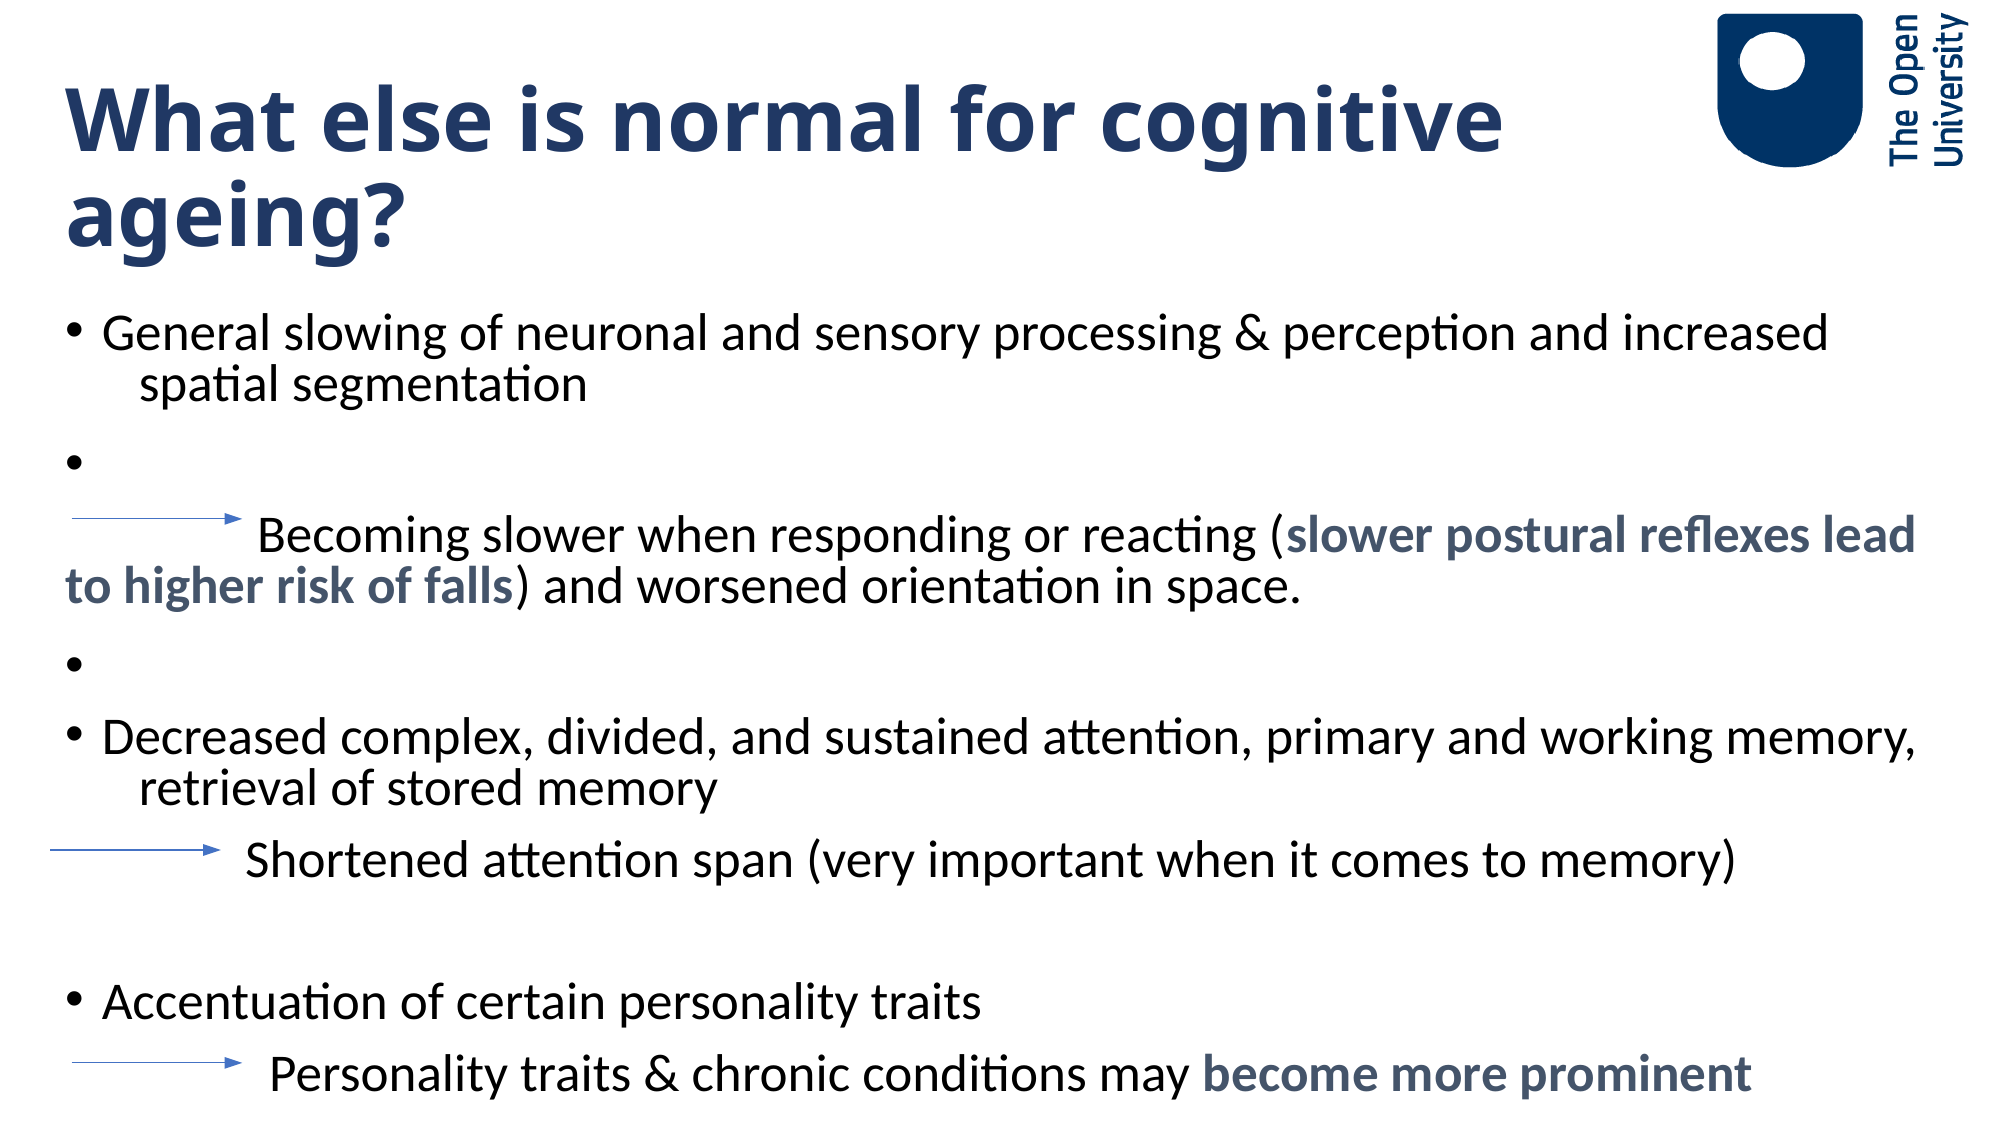

# What else is normal for cognitive ageing?
General slowing of neuronal and sensory processing & perception and increased spatial segmentation
 Becoming slower when responding or reacting (slower postural reflexes lead to higher risk of falls) and worsened orientation in space.
Decreased complex, divided, and sustained attention, primary and working memory, retrieval of stored memory
 Shortened attention span (very important when it comes to memory)
Accentuation of certain personality traits
 Personality traits & chronic conditions may become more prominent